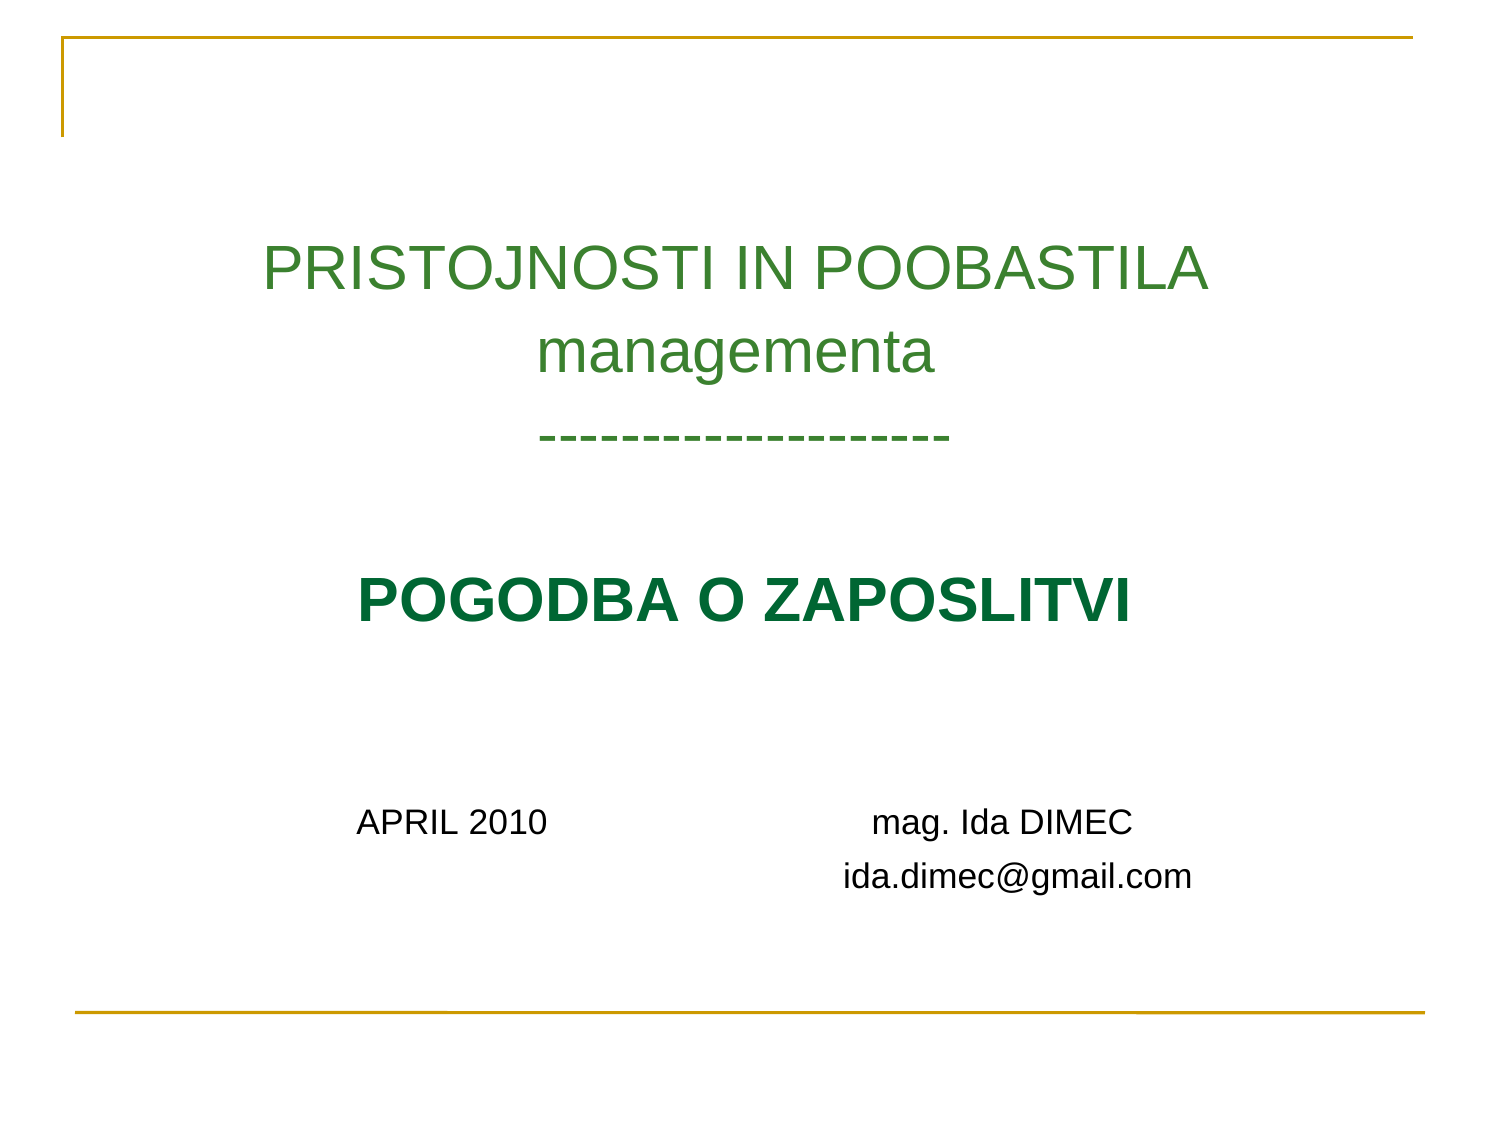

# PRISTOJNOSTI IN POOBASTILA
managementa
--------------------
POGODBA O ZAPOSLITVI
APRIL 2010					mag. Ida DIMEC
 ida.dimec@gmail.com